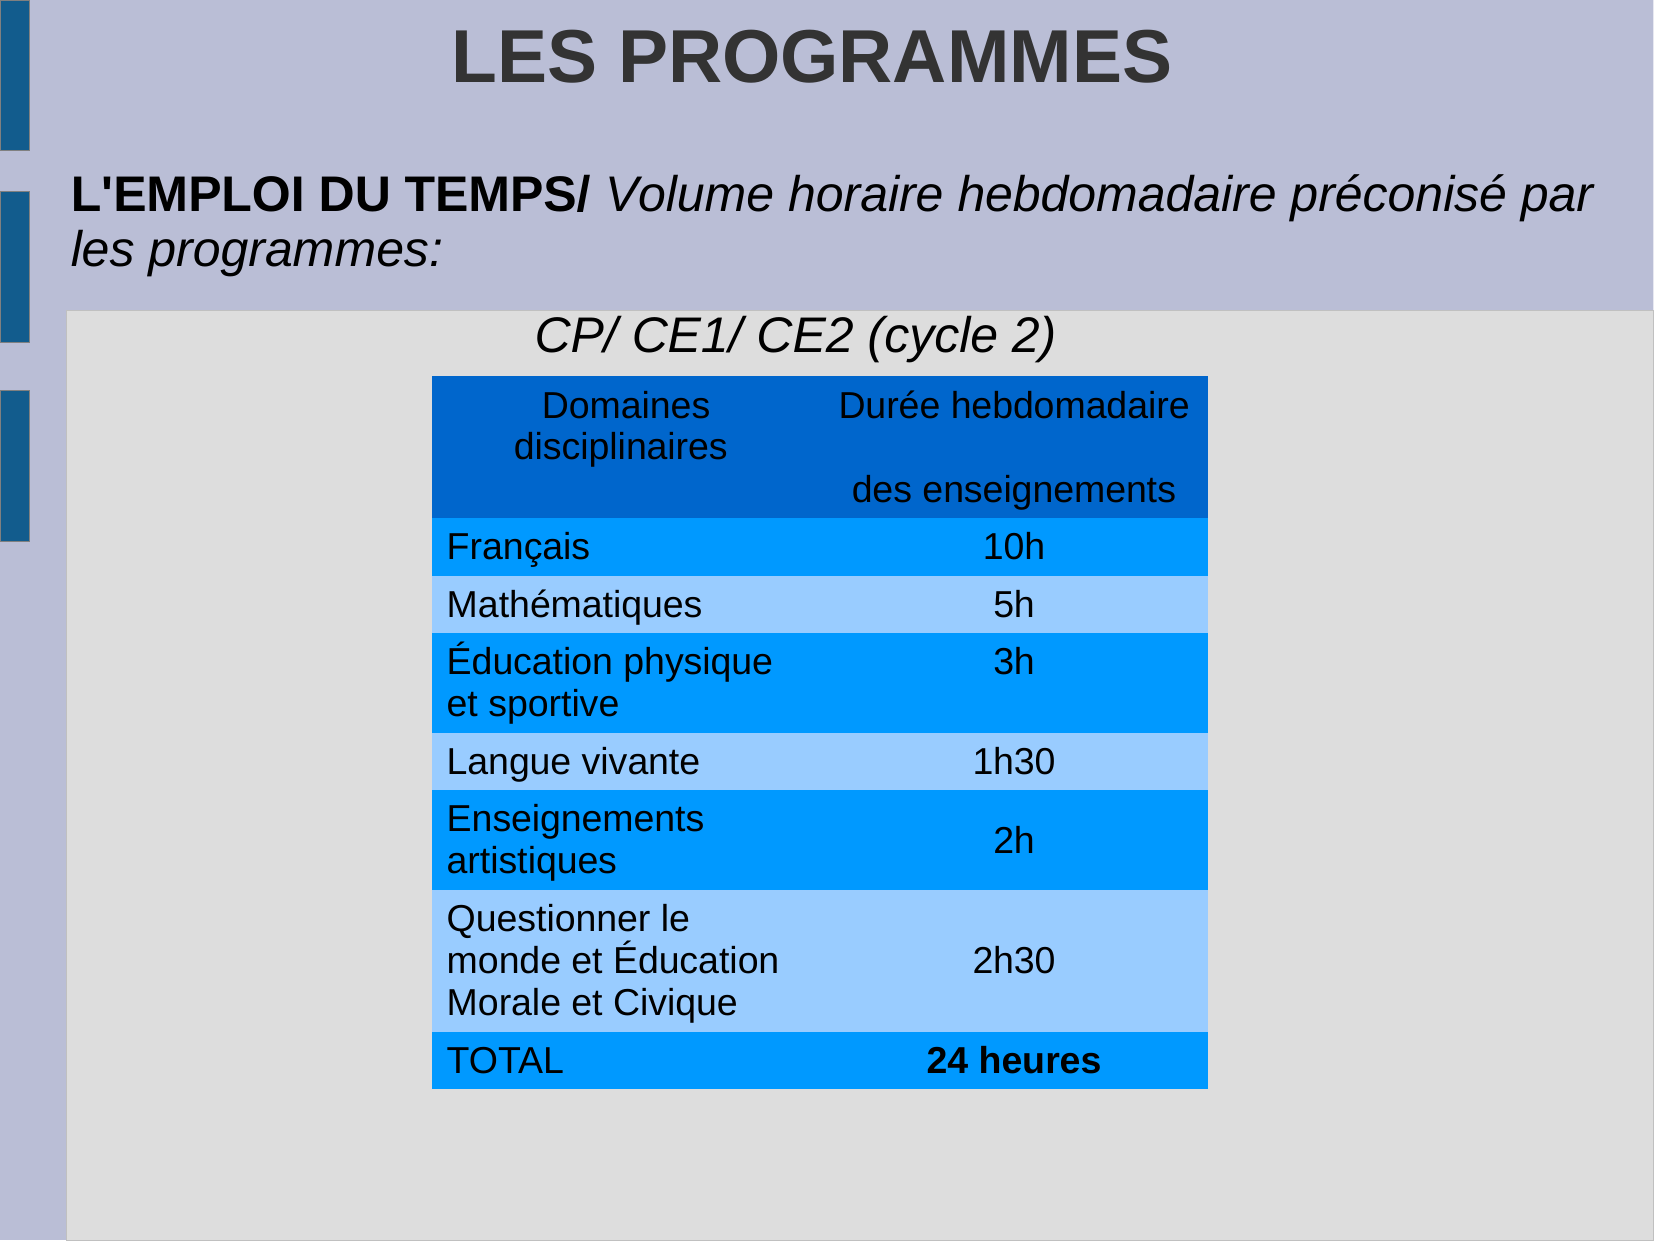

# LES PROGRAMMES
L'EMPLOI DU TEMPS/ Volume horaire hebdomadaire préconisé par les programmes:
 CP/ CE1/ CE2 (cycle 2)
| Domaines disciplinaires | Durée hebdomadaire des enseignements |
| --- | --- |
| Français | 10h |
| Mathématiques | 5h |
| Éducation physique et sportive | 3h |
| Langue vivante | 1h30 |
| Enseignements artistiques | 2h |
| Questionner le monde et Éducation Morale et Civique | 2h30 |
| TOTAL | 24 heures |